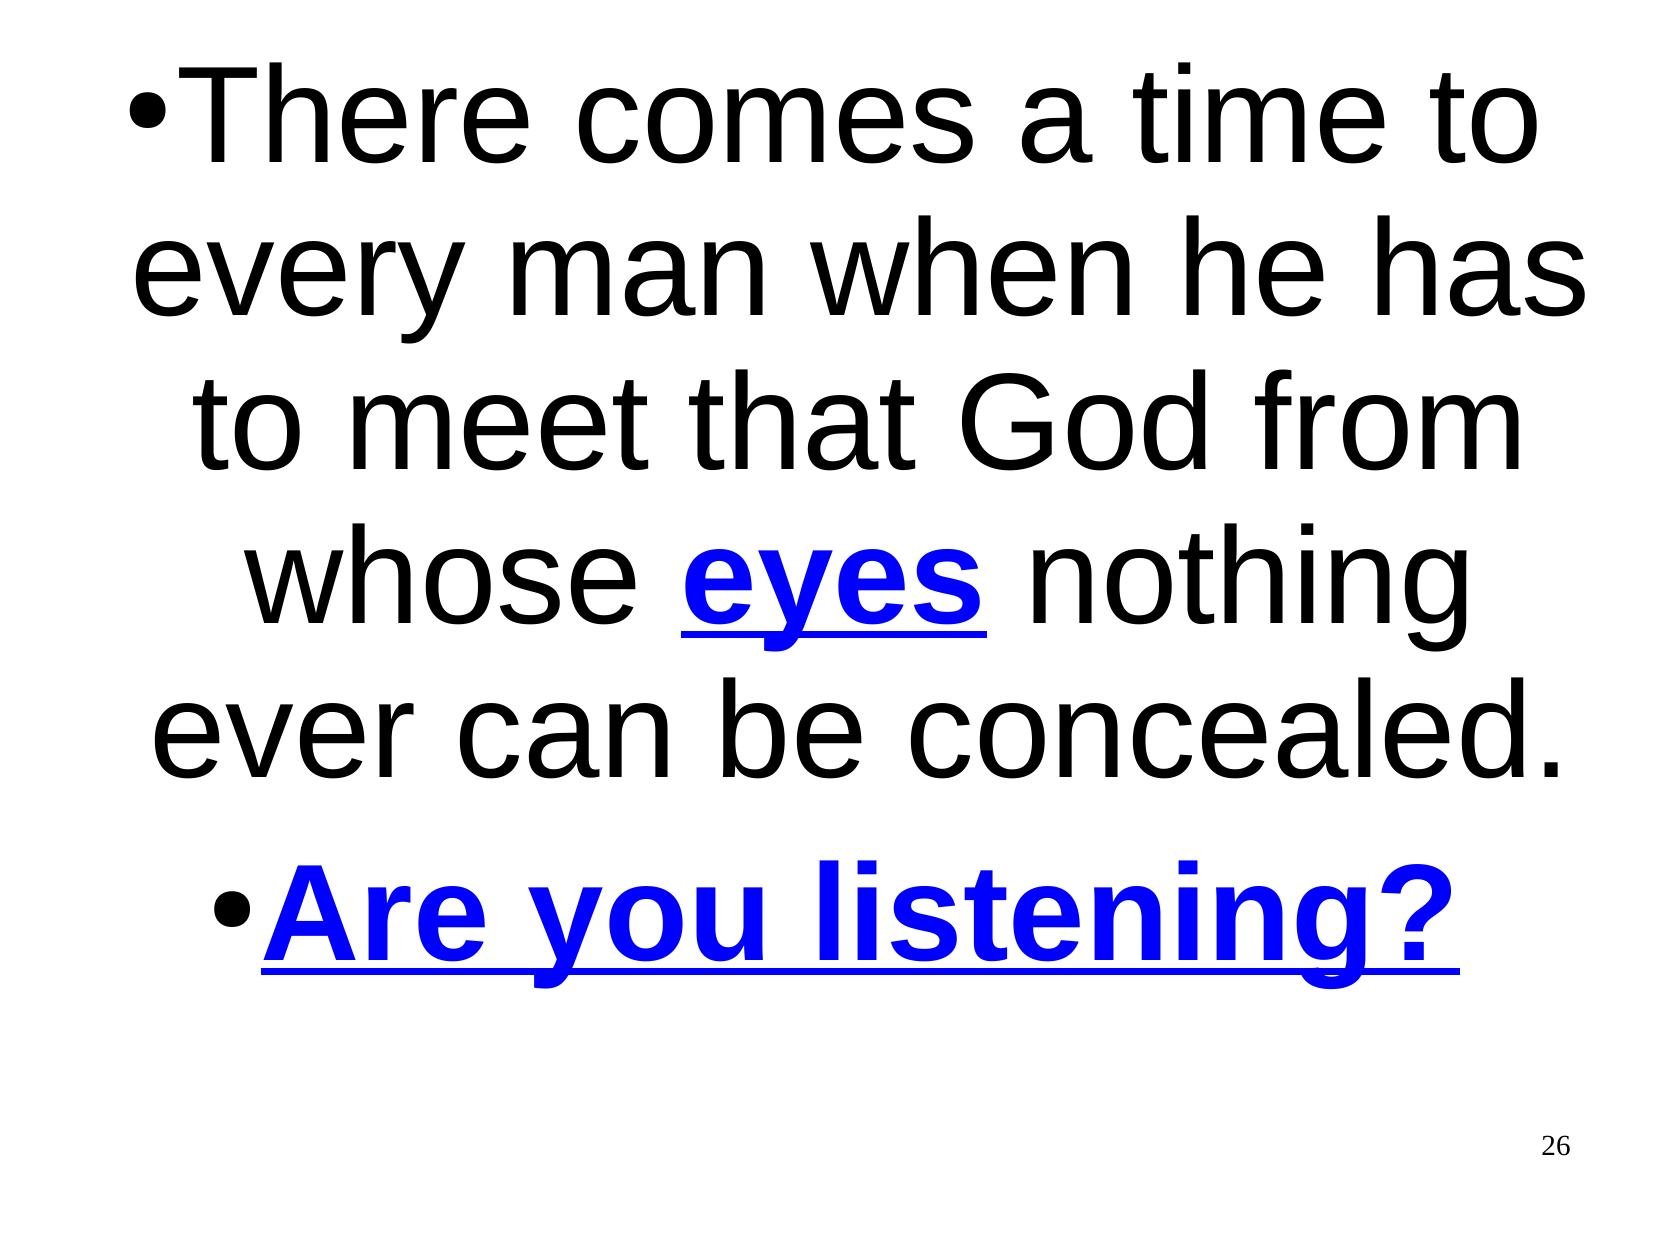

# There comes a time to every man when he has to meet that God from whose eyes nothing ever can be concealed.
Are you listening?
26